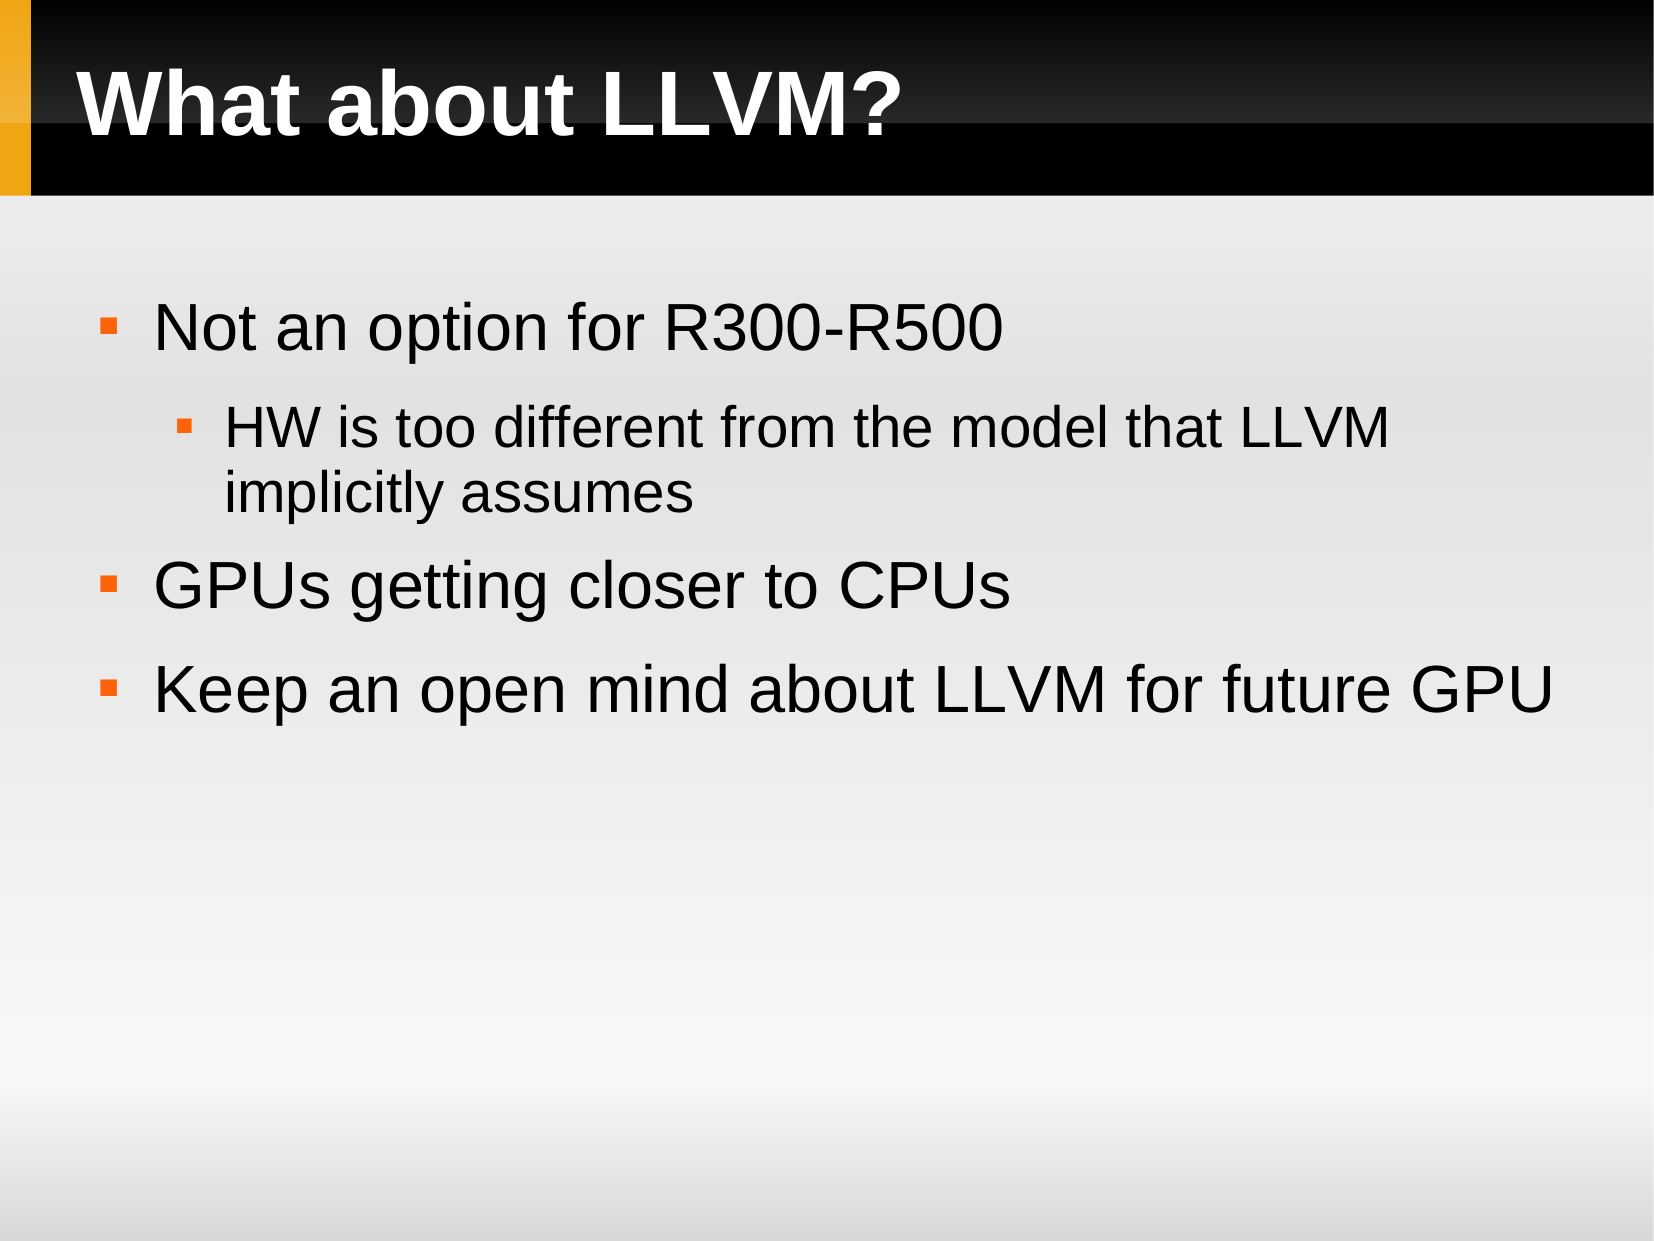

# What about LLVM?
Not an option for R300-R500
HW is too different from the model that LLVM implicitly assumes
GPUs getting closer to CPUs
Keep an open mind about LLVM for future GPU